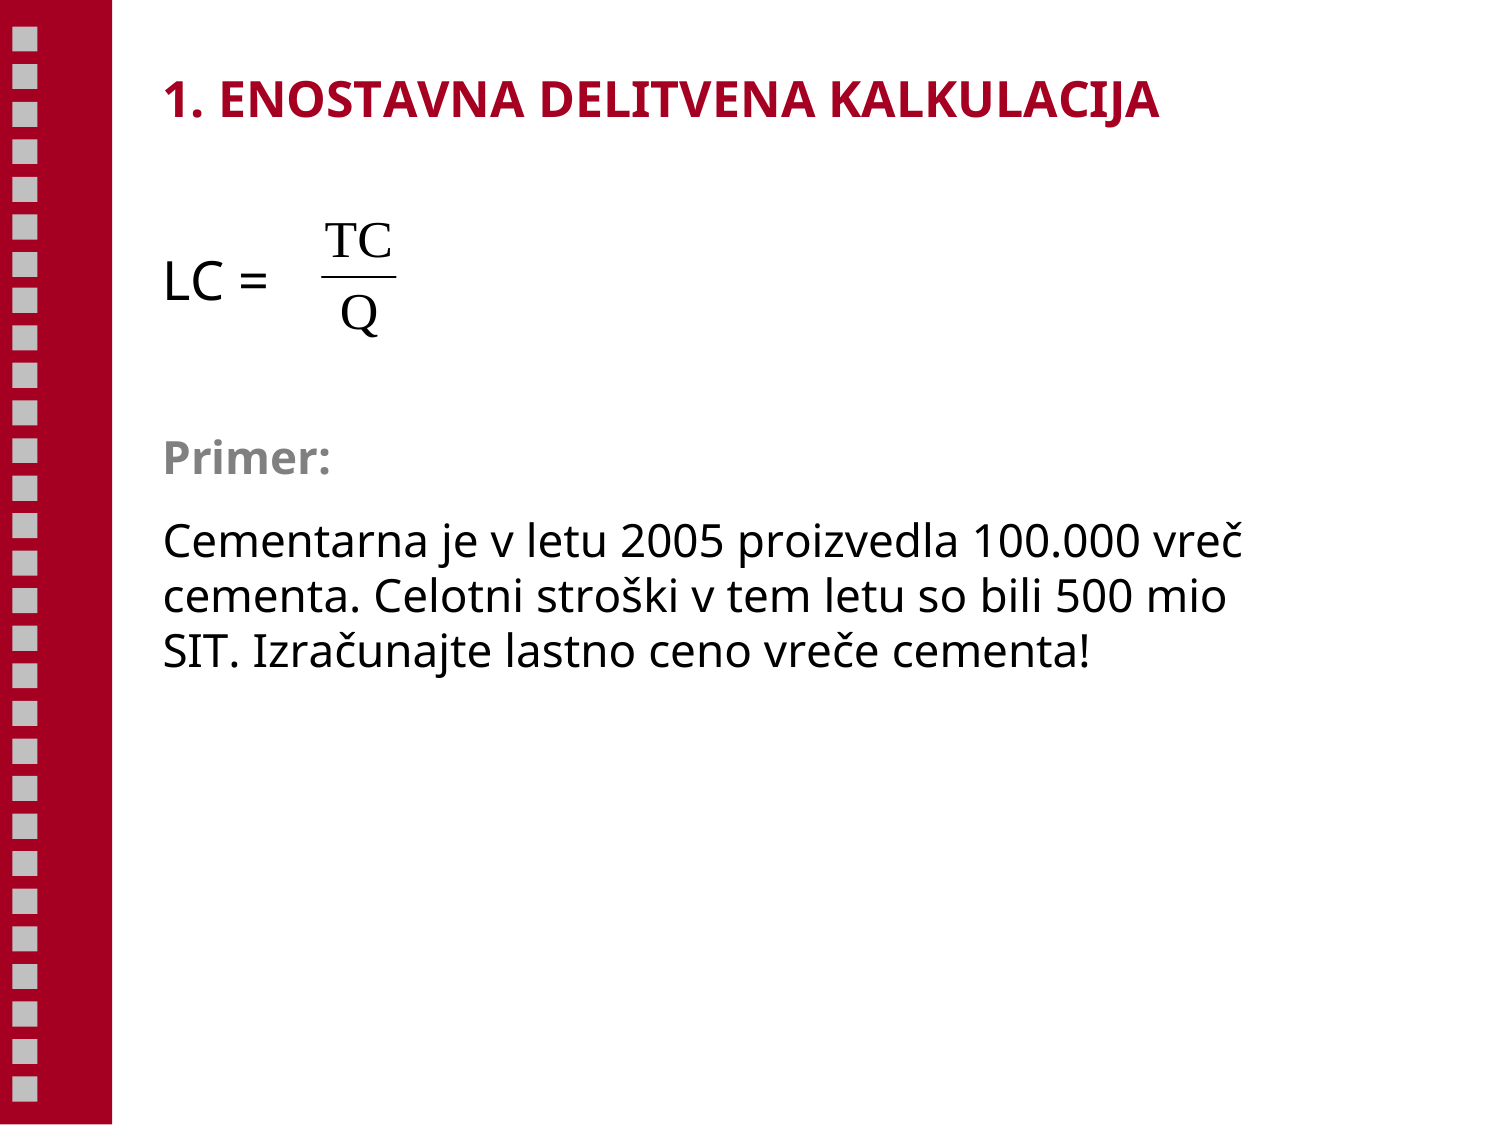

# 1. ENOSTAVNA DELITVENA KALKULACIJA
LC =
Primer:
Cementarna je v letu 2005 proizvedla 100.000 vreč cementa. Celotni stroški v tem letu so bili 500 mio SIT. Izračunajte lastno ceno vreče cementa!